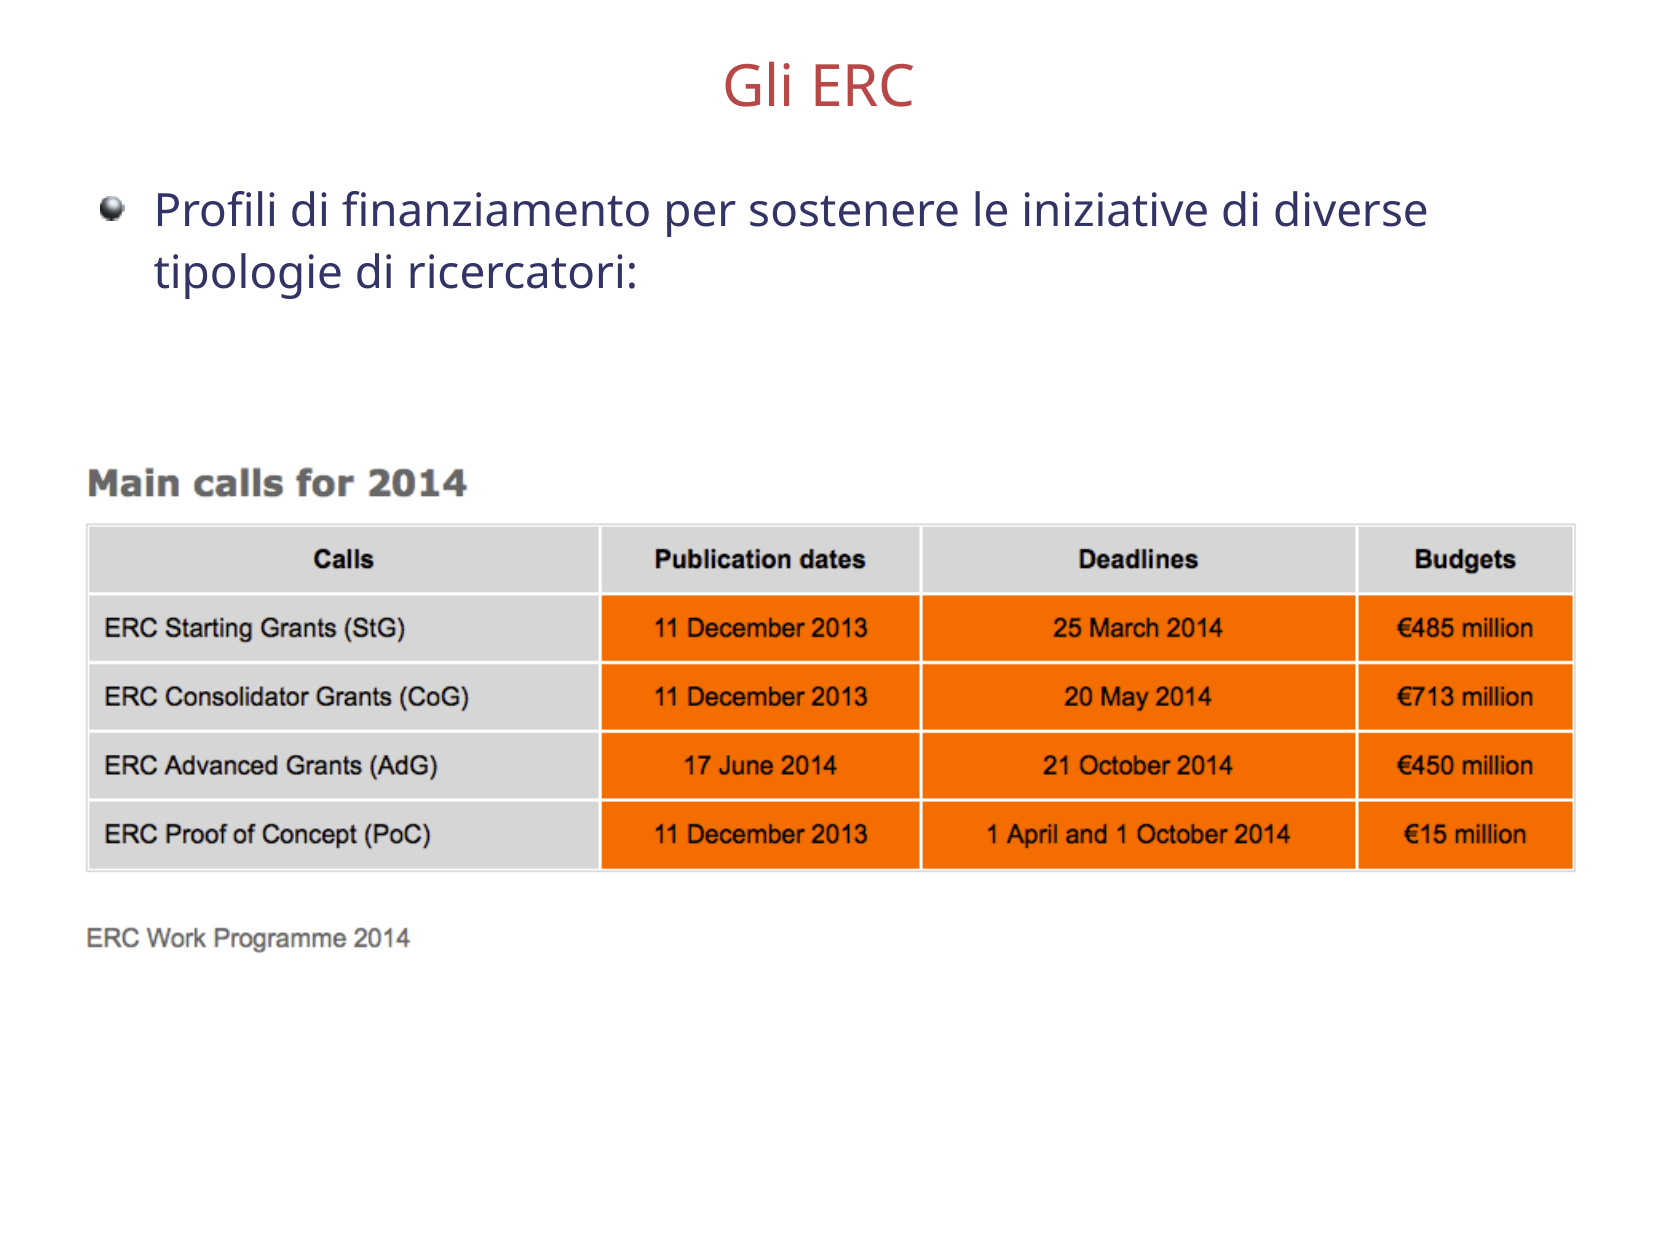

# Gli ERC
Profili di finanziamento per sostenere le iniziative di diverse tipologie di ricercatori: